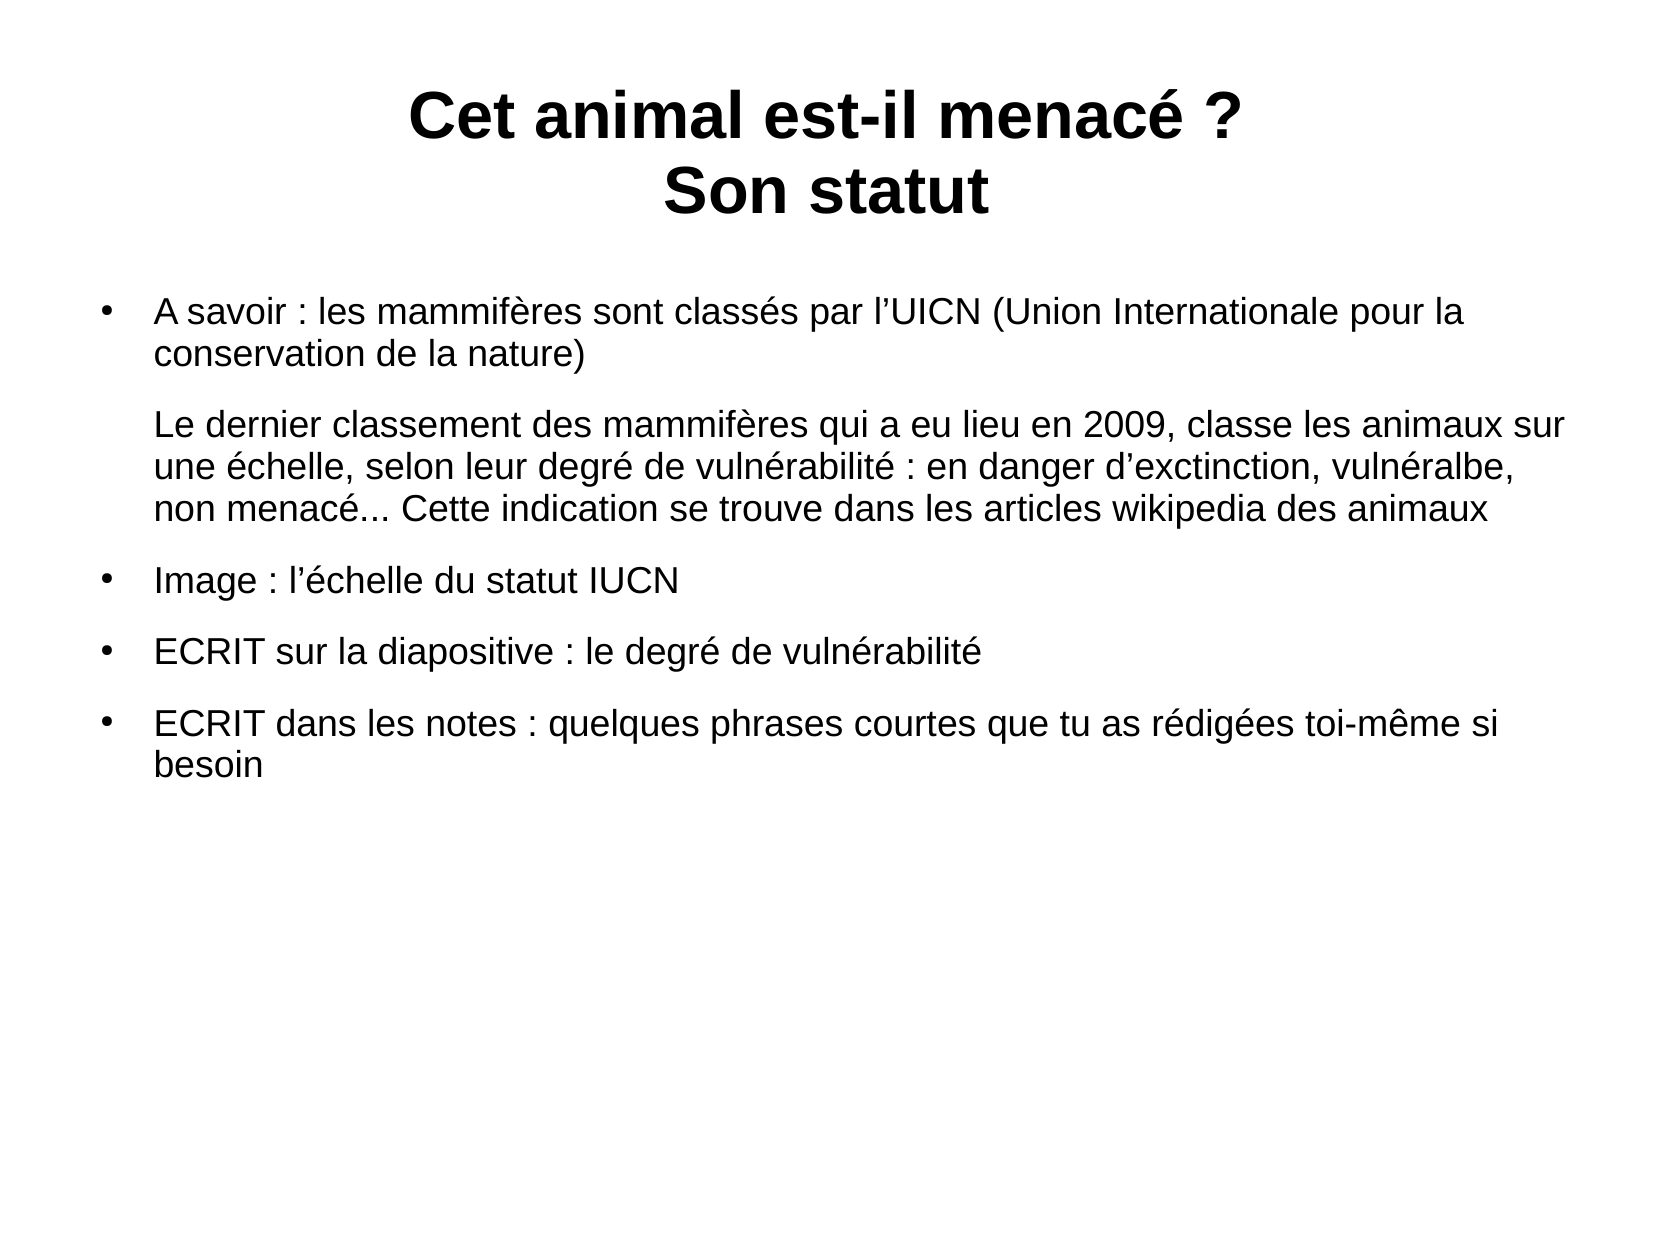

# Cet animal est-il menacé ? Son statut
A savoir : les mammifères sont classés par l’UICN (Union Internationale pour la conservation de la nature)
Le dernier classement des mammifères qui a eu lieu en 2009, classe les animaux sur une échelle, selon leur degré de vulnérabilité : en danger d’exctinction, vulnéralbe, non menacé... Cette indication se trouve dans les articles wikipedia des animaux
Image : l’échelle du statut IUCN
ECRIT sur la diapositive : le degré de vulnérabilité
ECRIT dans les notes : quelques phrases courtes que tu as rédigées toi-même si besoin